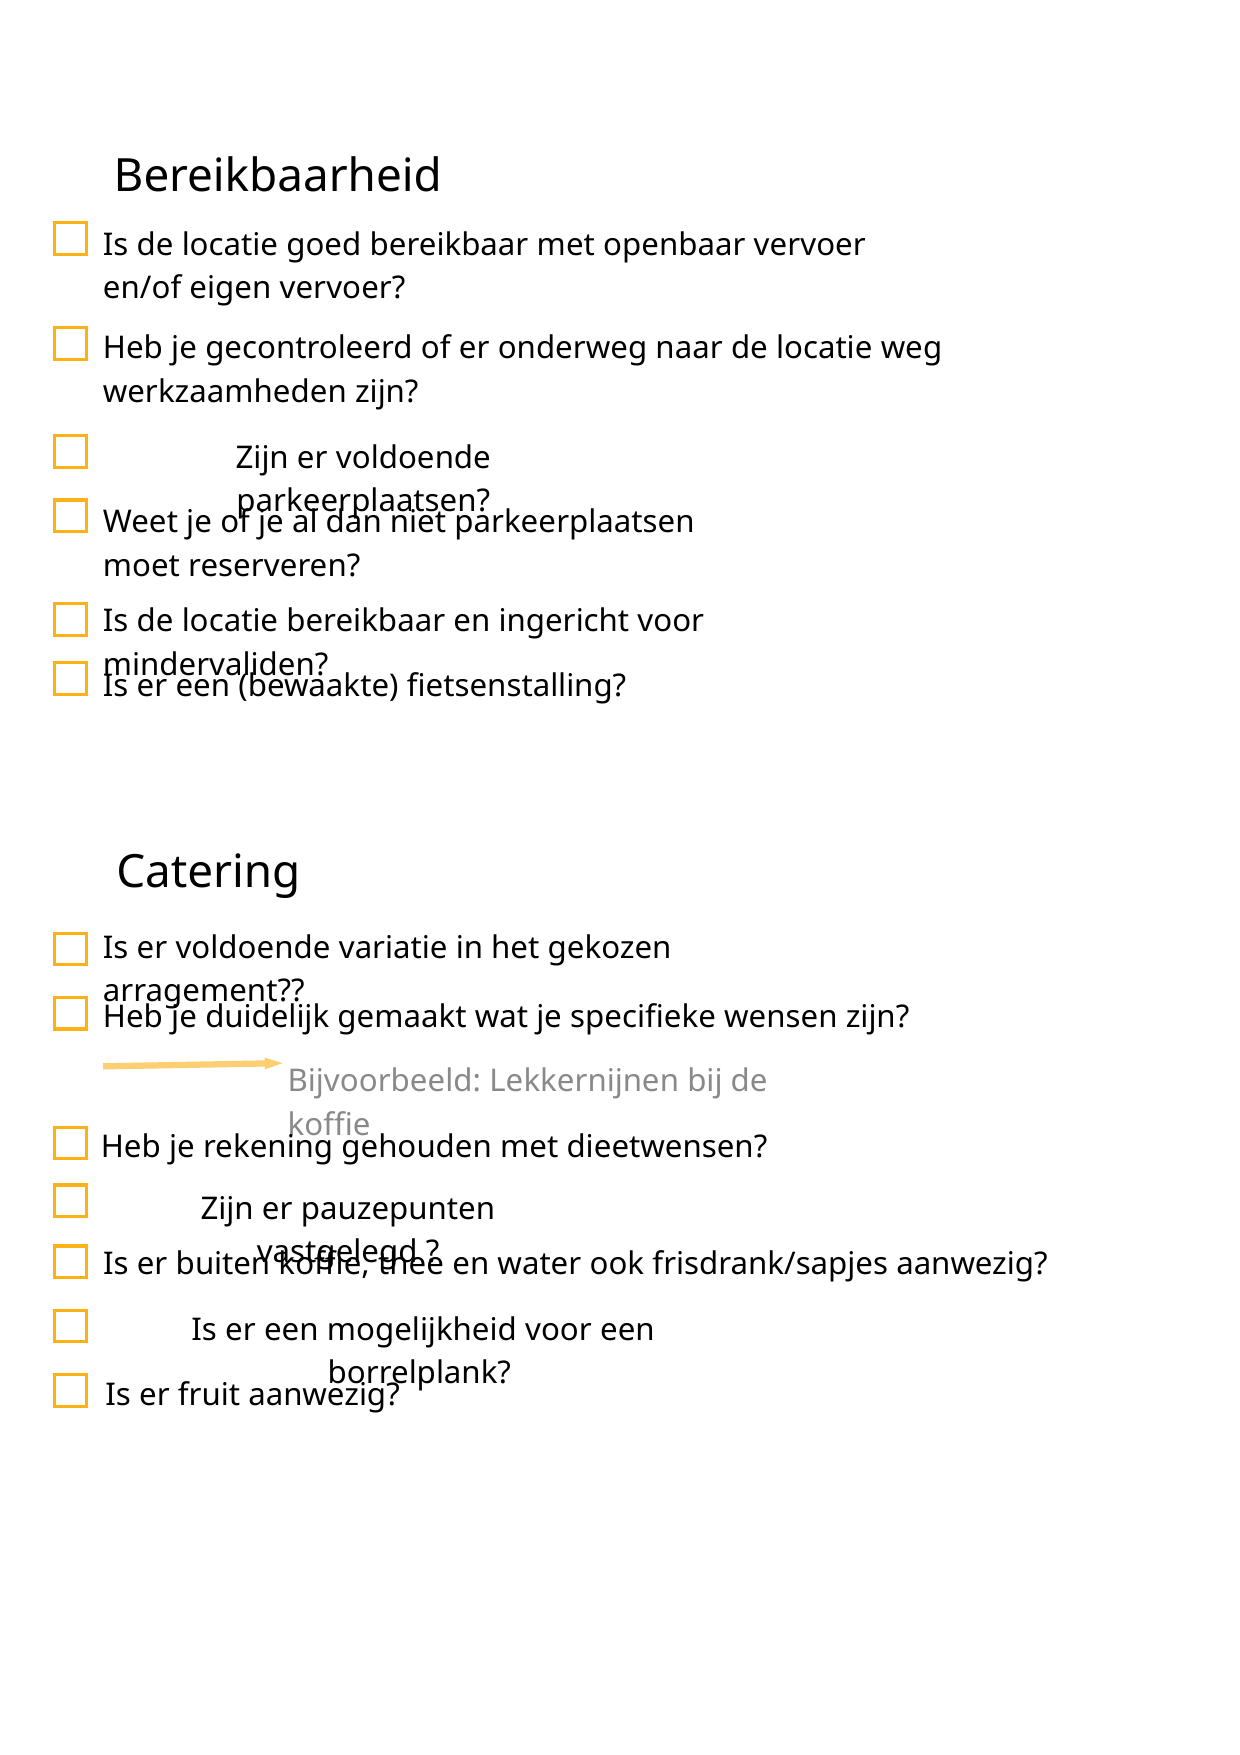

Bereikbaarheid
Is de locatie goed bereikbaar met openbaar vervoer
en/of eigen vervoer?
Heb je gecontroleerd of er onderweg naar de locatie weg
werkzaamheden zijn?
Zijn er voldoende parkeerplaatsen?
Weet je of je al dan niet parkeerplaatsen
moet reserveren?
Is de locatie bereikbaar en ingericht voor mindervaliden?
Is er een (bewaakte) fietsenstalling?
Catering
Is er voldoende variatie in het gekozen arragement??
Heb je duidelijk gemaakt wat je specifieke wensen zijn?
Bijvoorbeeld: Lekkernijnen bij de koffie
Heb je rekening gehouden met dieetwensen?
Zijn er pauzepunten vastgelegd ?
Is er buiten koffie, thee en water ook frisdrank/sapjes aanwezig?
Is er een mogelijkheid voor een borrelplank?
Is er fruit aanwezig?